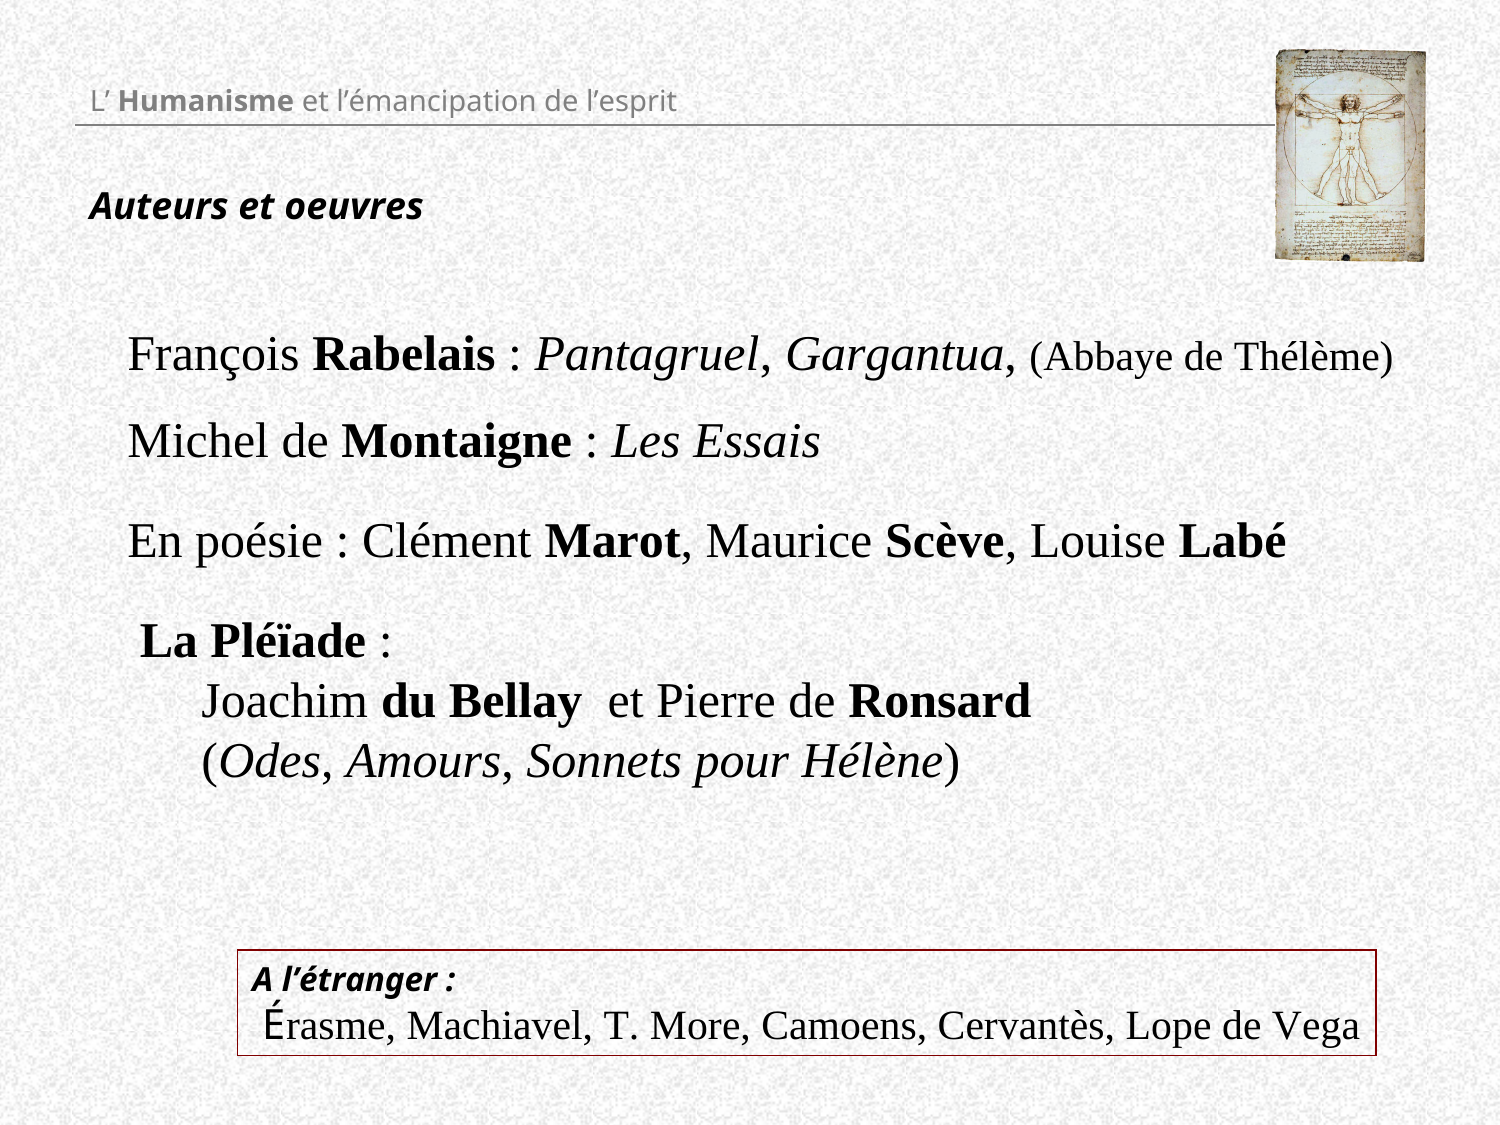

L’ Humanisme et l’émancipation de l’esprit
Auteurs et oeuvres
François Rabelais : Pantagruel, Gargantua, (Abbaye de Thélème)
Michel de Montaigne : Les Essais
En poésie : Clément Marot, Maurice Scève, Louise Labé
La Pléïade :
Joachim du Bellay et Pierre de Ronsard (Odes, Amours, Sonnets pour Hélène)
A l’étranger :
 Érasme, Machiavel, T. More, Camoens, Cervantès, Lope de Vega